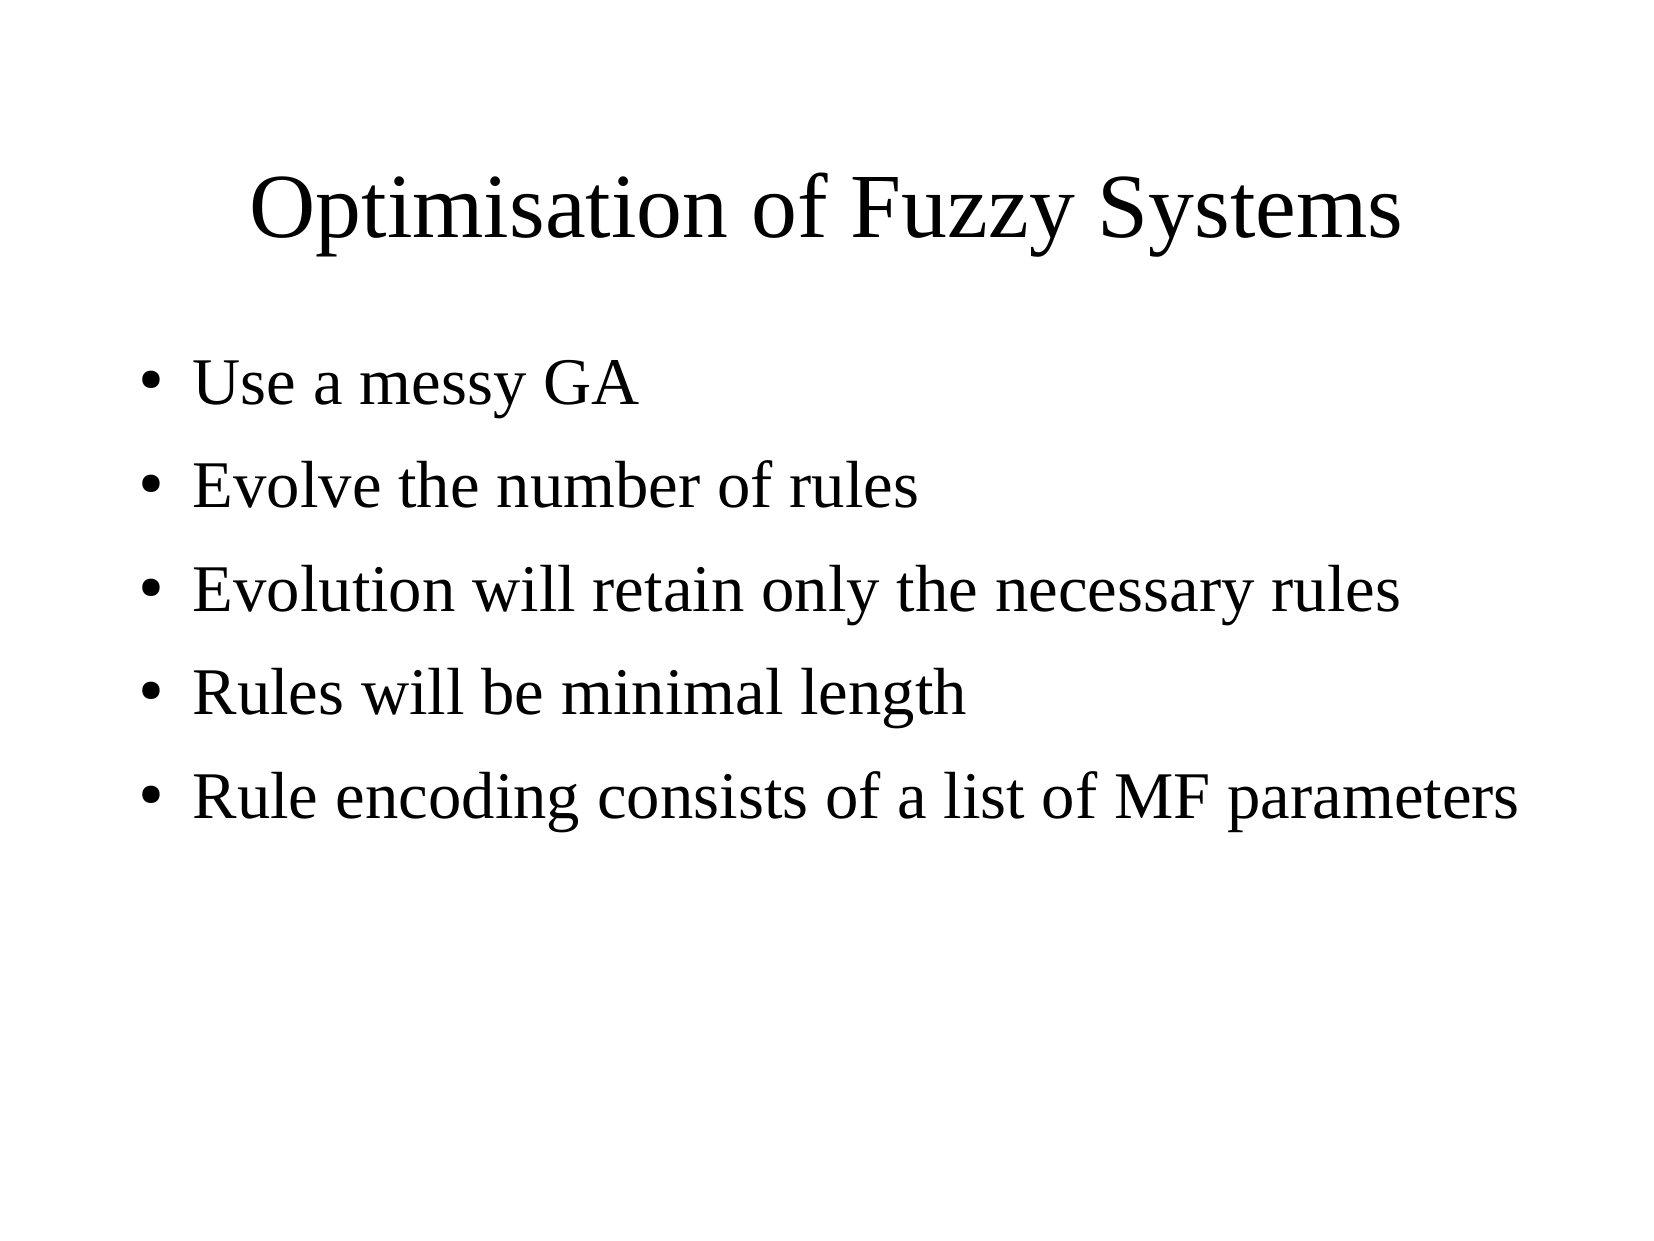

# Optimisation of Fuzzy Systems
Use a messy GA
Evolve the number of rules
Evolution will retain only the necessary rules
Rules will be minimal length
Rule encoding consists of a list of MF parameters